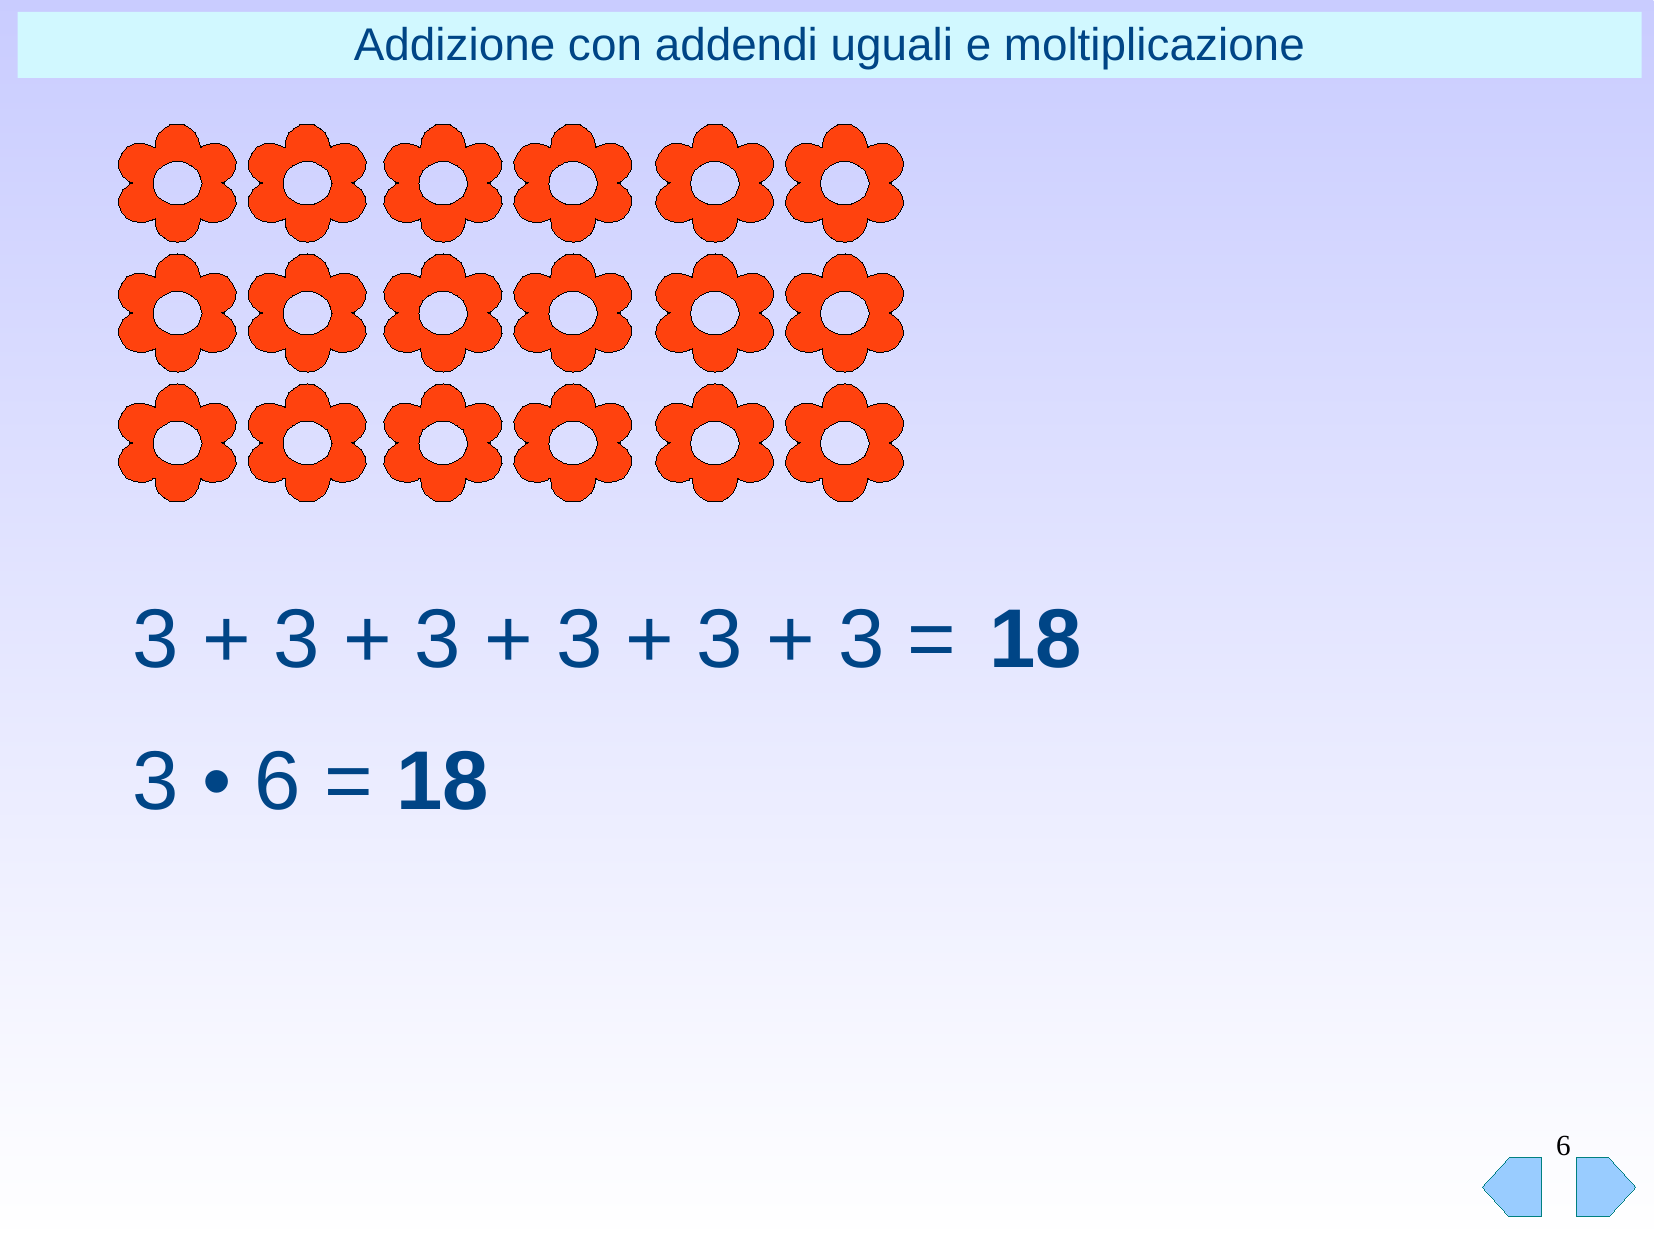

Addizione con addendi uguali e moltiplicazione
3 + 3 + 3 + 3 + 3 + 3 =
18
3 • 6 = 18
6